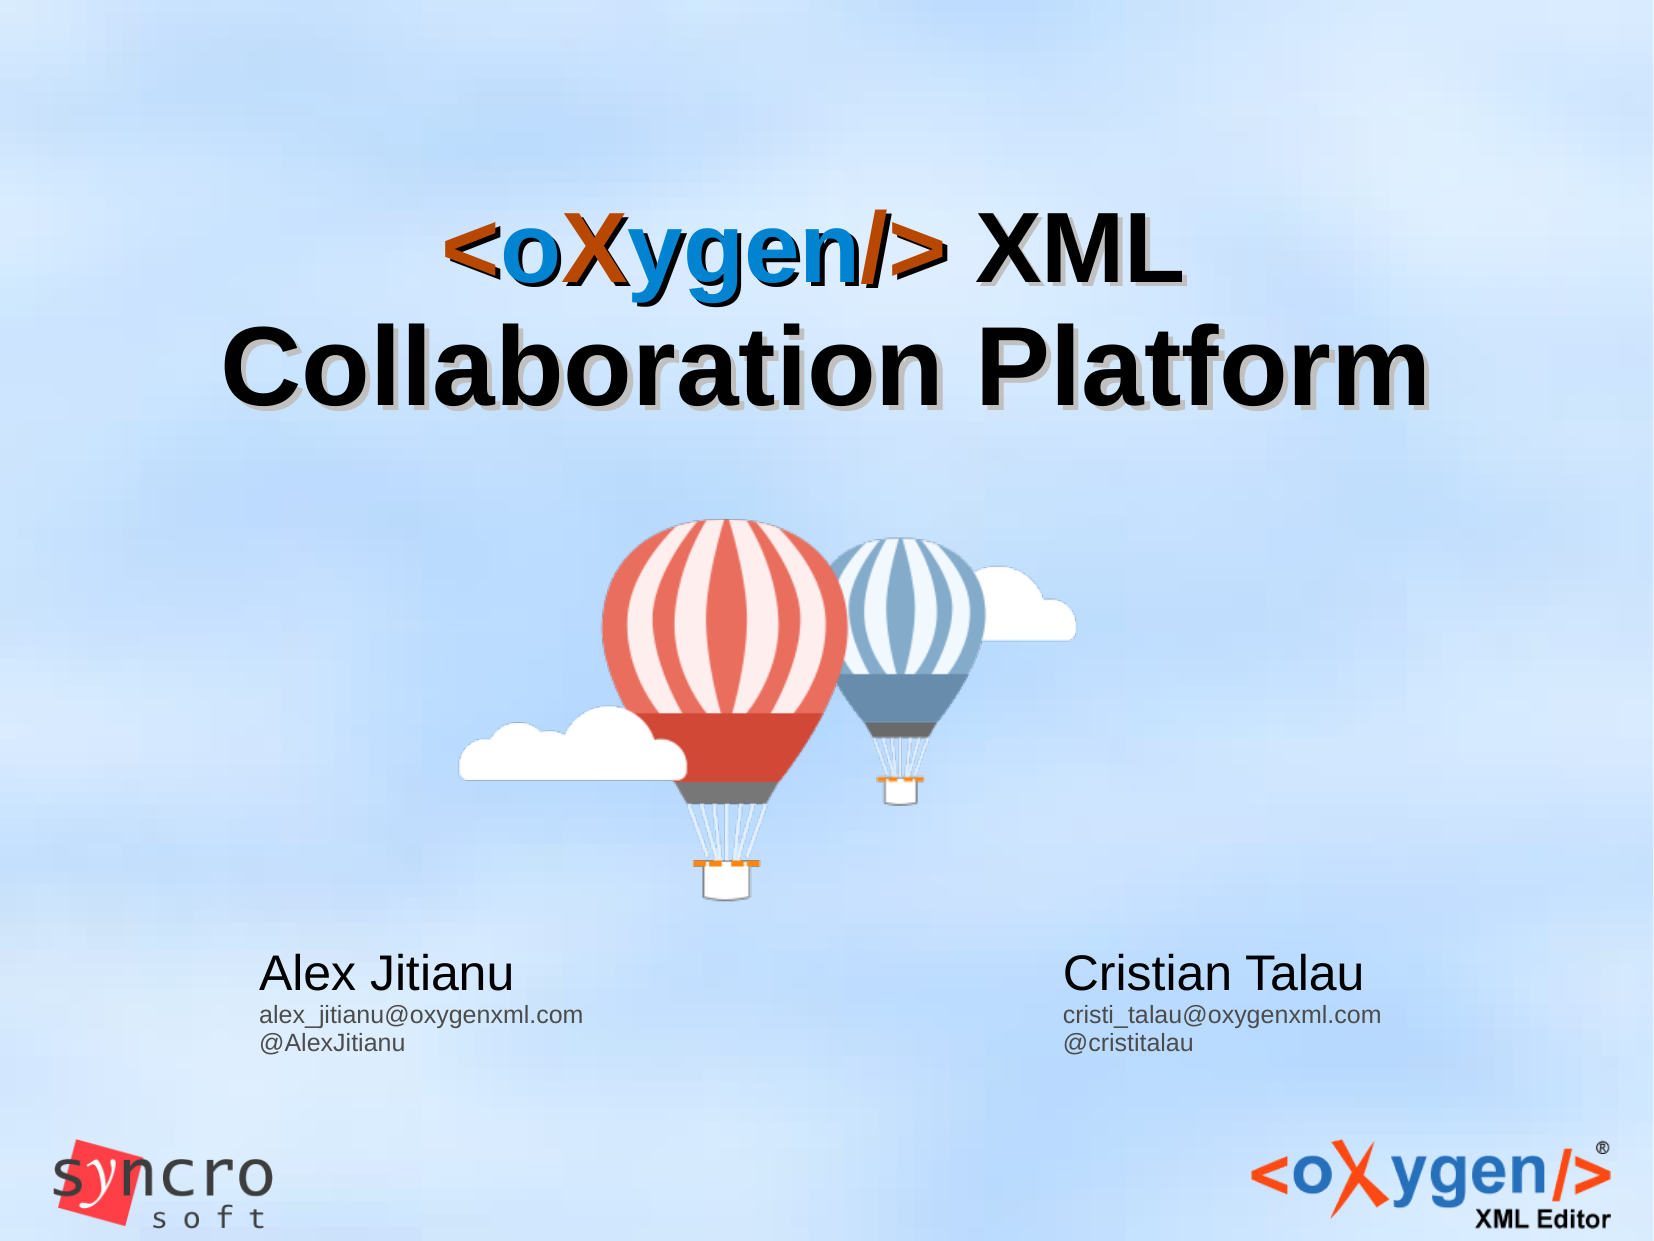

# <oXygen/> XML Collaboration Platform
Cristian Talau
cristi_talau@oxygenxml.com
@cristitalau
Alex Jitianu
alex_jitianu@oxygenxml.com
@AlexJitianu